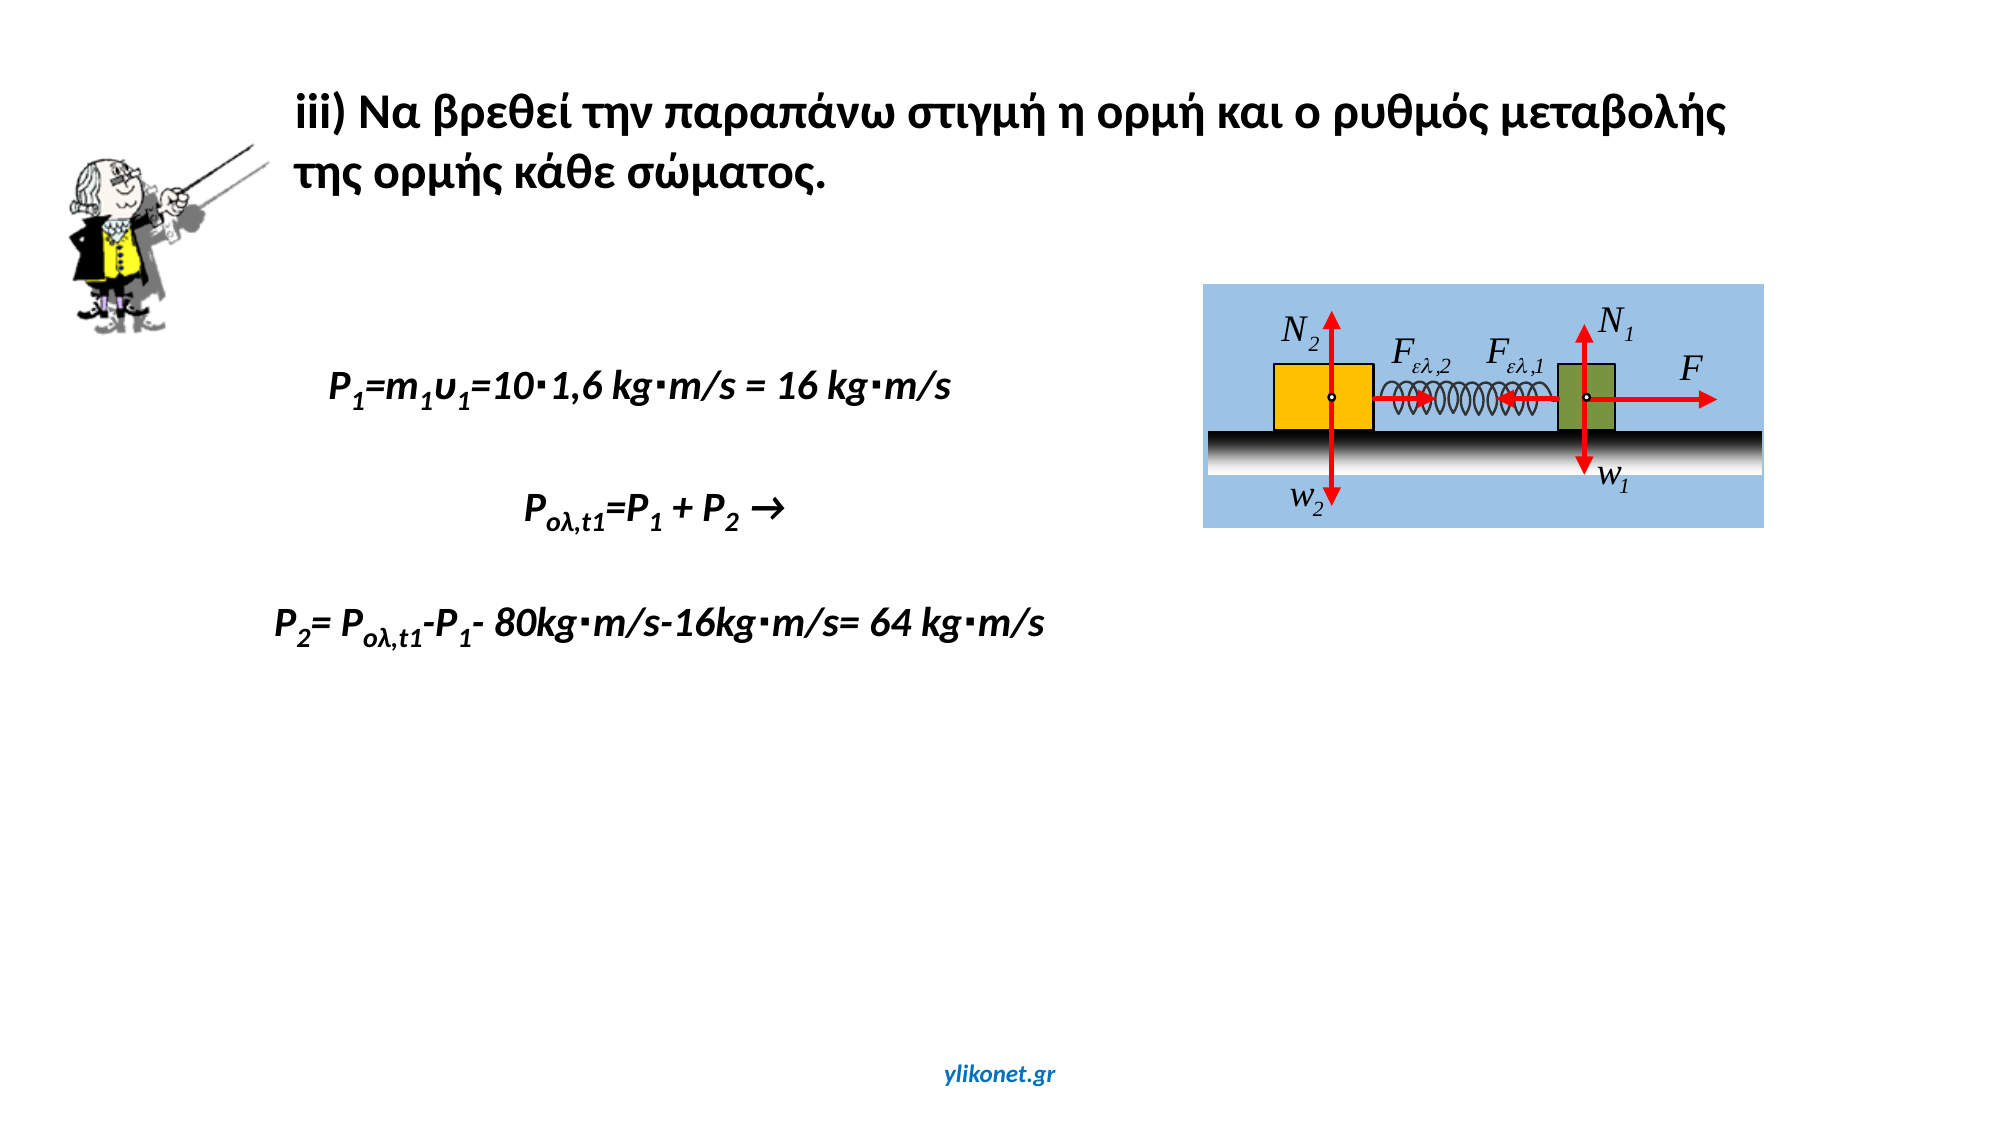

iii) Να βρεθεί την παραπάνω στιγμή η ορμή και ο ρυθμός μεταβολής της ορμής κάθε σώματος.
Ρ1=m1υ1=10∙1,6 kg∙m/s = 16 kg∙m/s
Ρολ,t1=Ρ1 + Ρ2 →
Ρ2= Ρολ,t1-Ρ1- 80kg∙m/s-16kg∙m/s= 64 kg∙m/s
ylikonet.gr